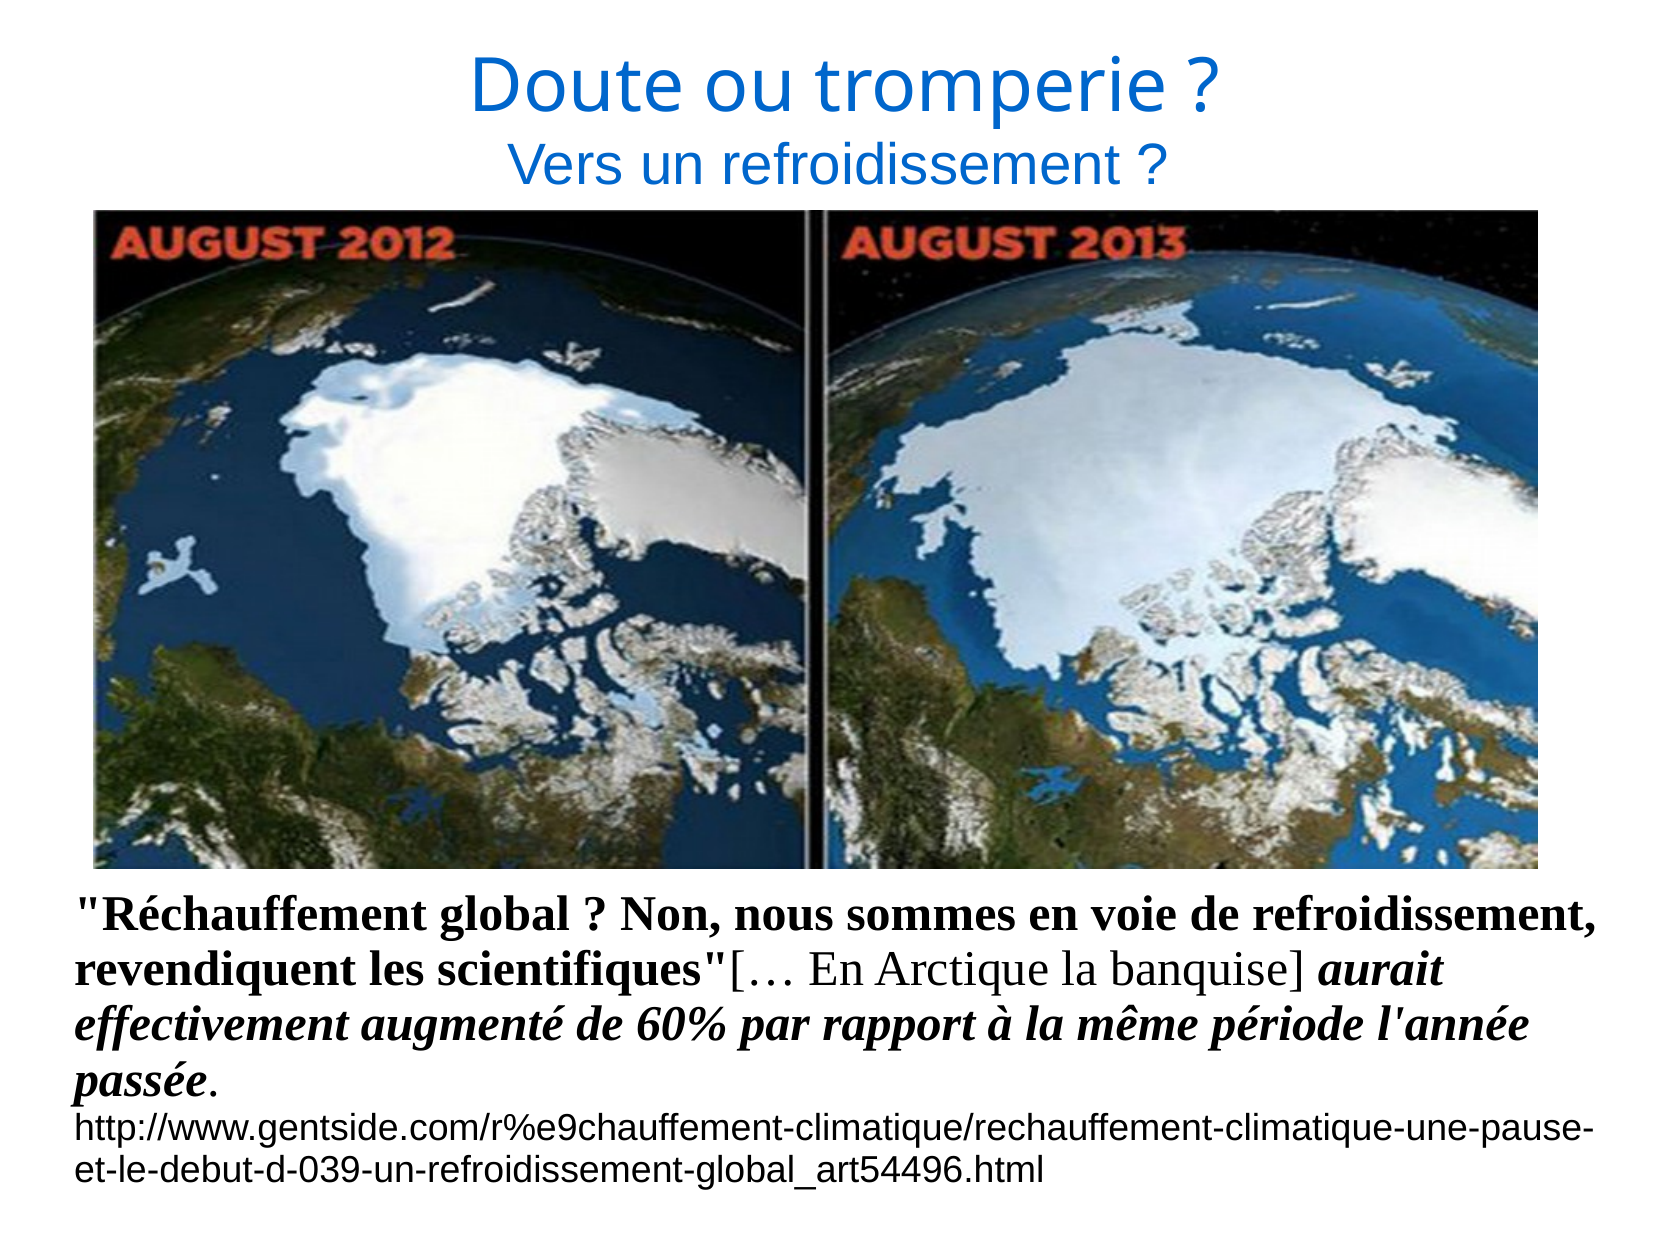

Doute ou tromperie ?
Vers un refroidissement ?
"Réchauffement global ? Non, nous sommes en voie de refroidissement, revendiquent les scientifiques"[… En Arctique la banquise] aurait effectivement augmenté de 60% par rapport à la même période l'année passée.
http://www.gentside.com/r%e9chauffement-climatique/rechauffement-climatique-une-pause-
et-le-debut-d-039-un-refroidissement-global_art54496.html